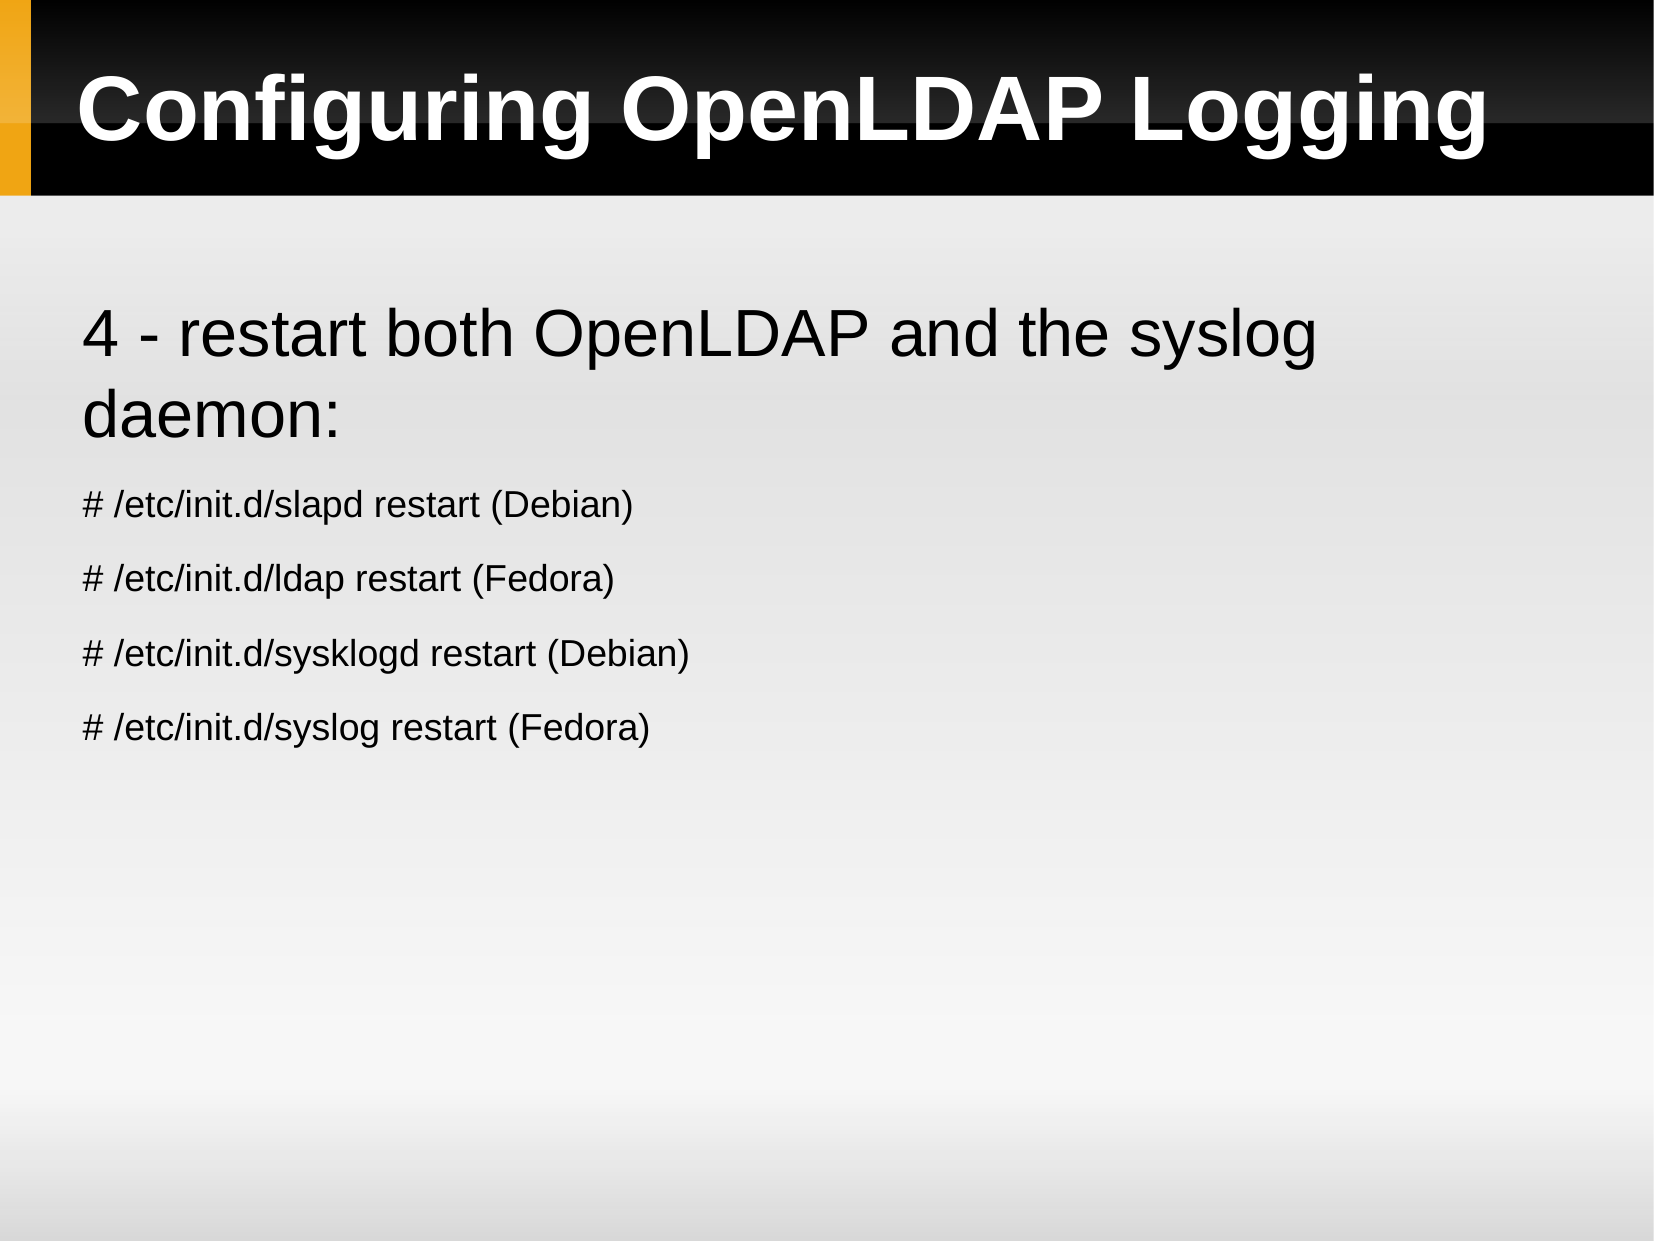

# Configuring OpenLDAP Logging
4 - restart both OpenLDAP and the syslog daemon:
# /etc/init.d/slapd restart (Debian)
# /etc/init.d/ldap restart (Fedora)
# /etc/init.d/sysklogd restart (Debian)
# /etc/init.d/syslog restart (Fedora)